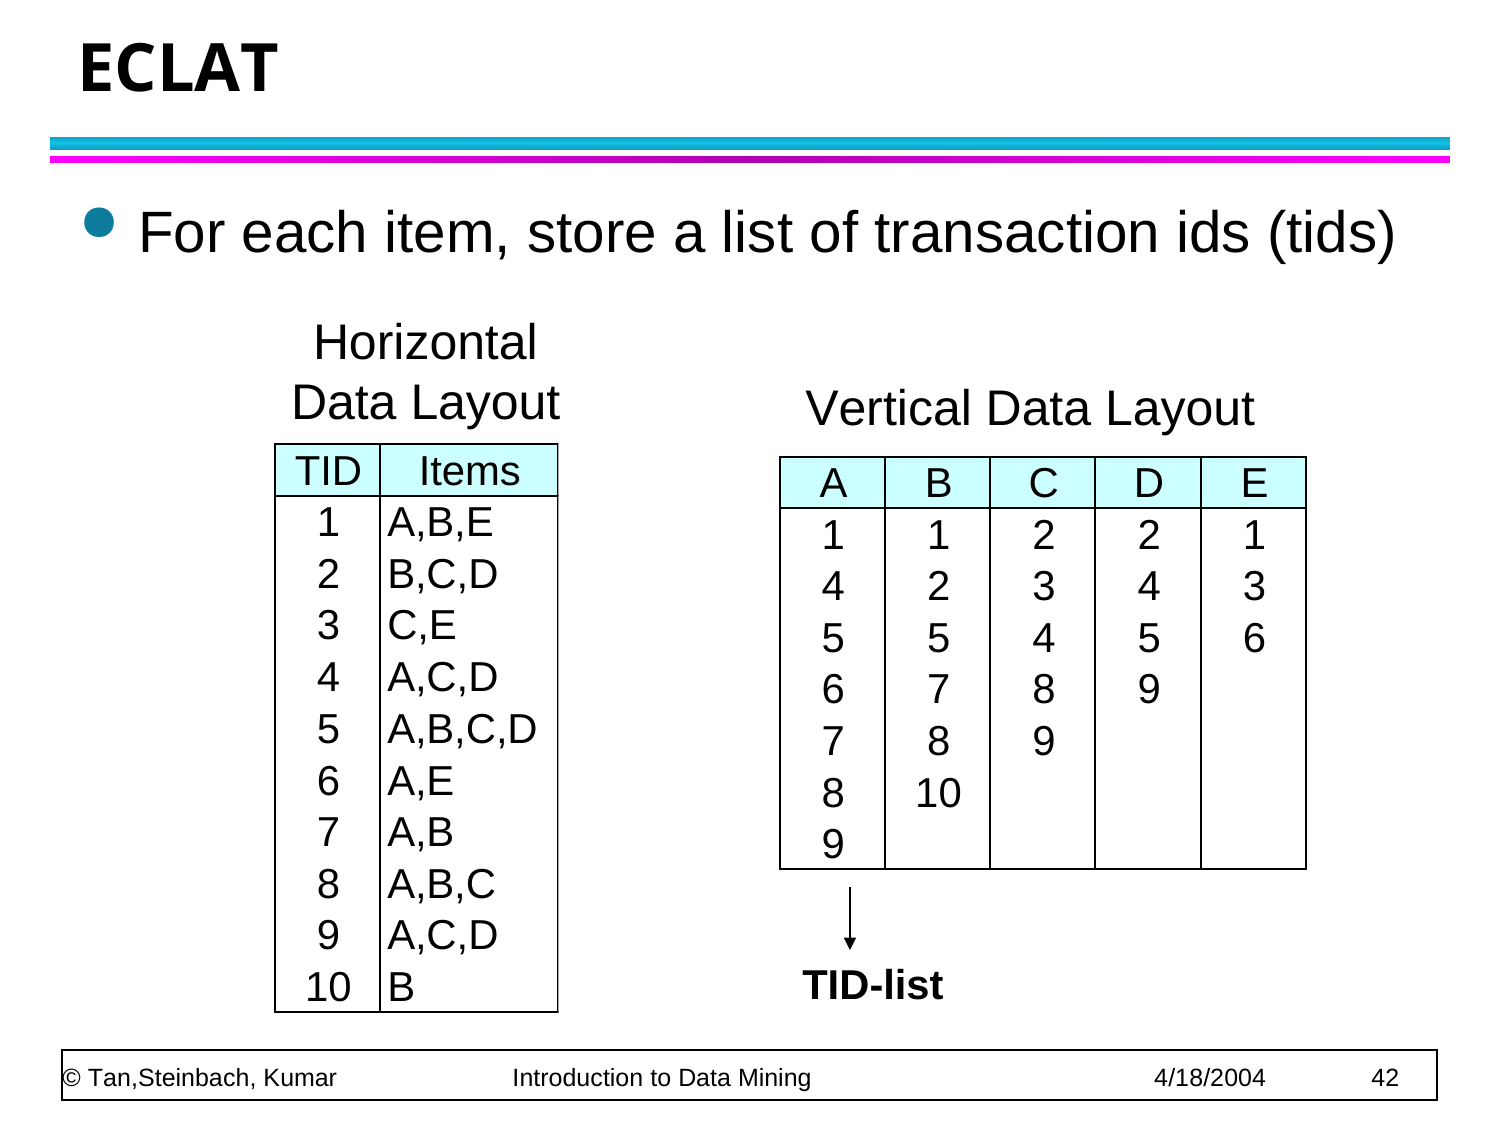

# ECLAT
For each item, store a list of transaction ids (tids)
TID-list